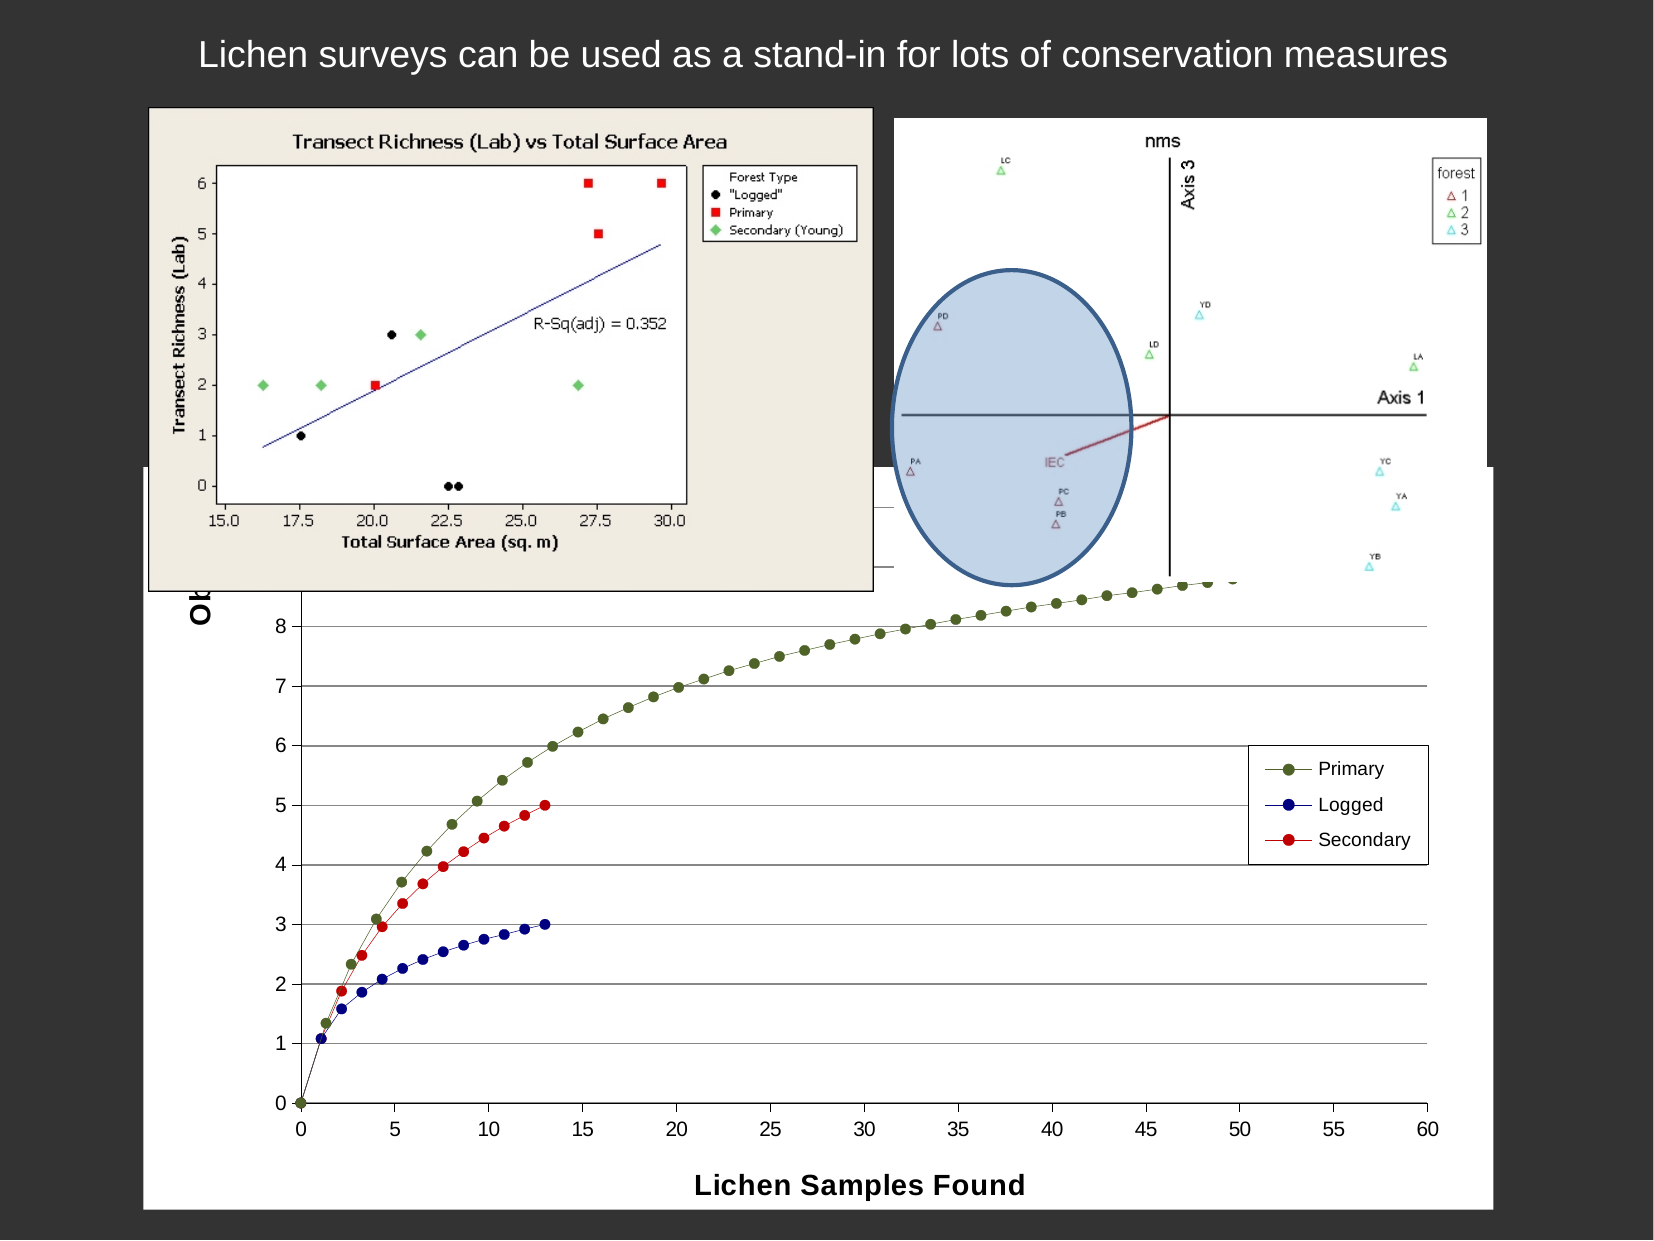

Lichen surveys can be used as a stand-in for lots of conservation measures